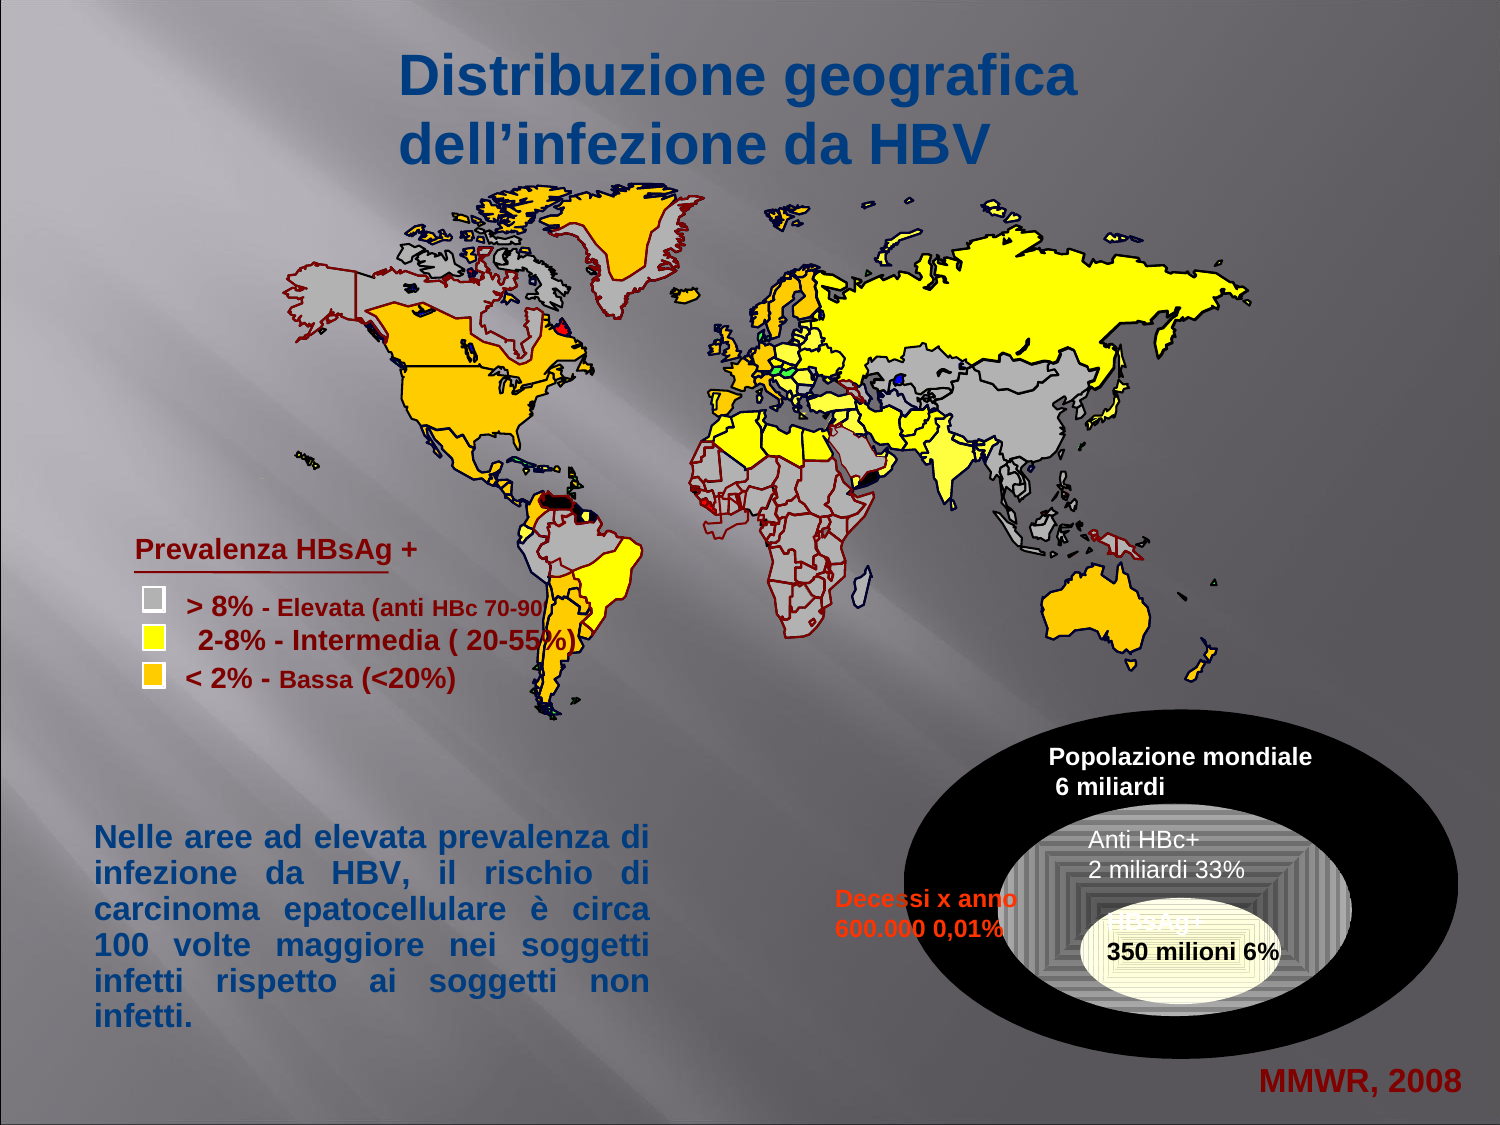

Distribuzione geografica dell’infezione da HBV
Prevalenza HBsAg +
> 8% - Elevata (anti HBc 70-90%))
 2-8% - Intermedia ( 20-55%)
< 2% - Bassa (<20%)
Popolazione mondiale
 6 miliardi
Anti HBc+
2 miliardi 33%
Decessi x anno
600.000 0,01%
HBsAg+
350 milioni 6%
Nelle aree ad elevata prevalenza di infezione da HBV, il rischio di carcinoma epatocellulare è circa 100 volte maggiore nei soggetti infetti rispetto ai soggetti non infetti.
MMWR, 2008